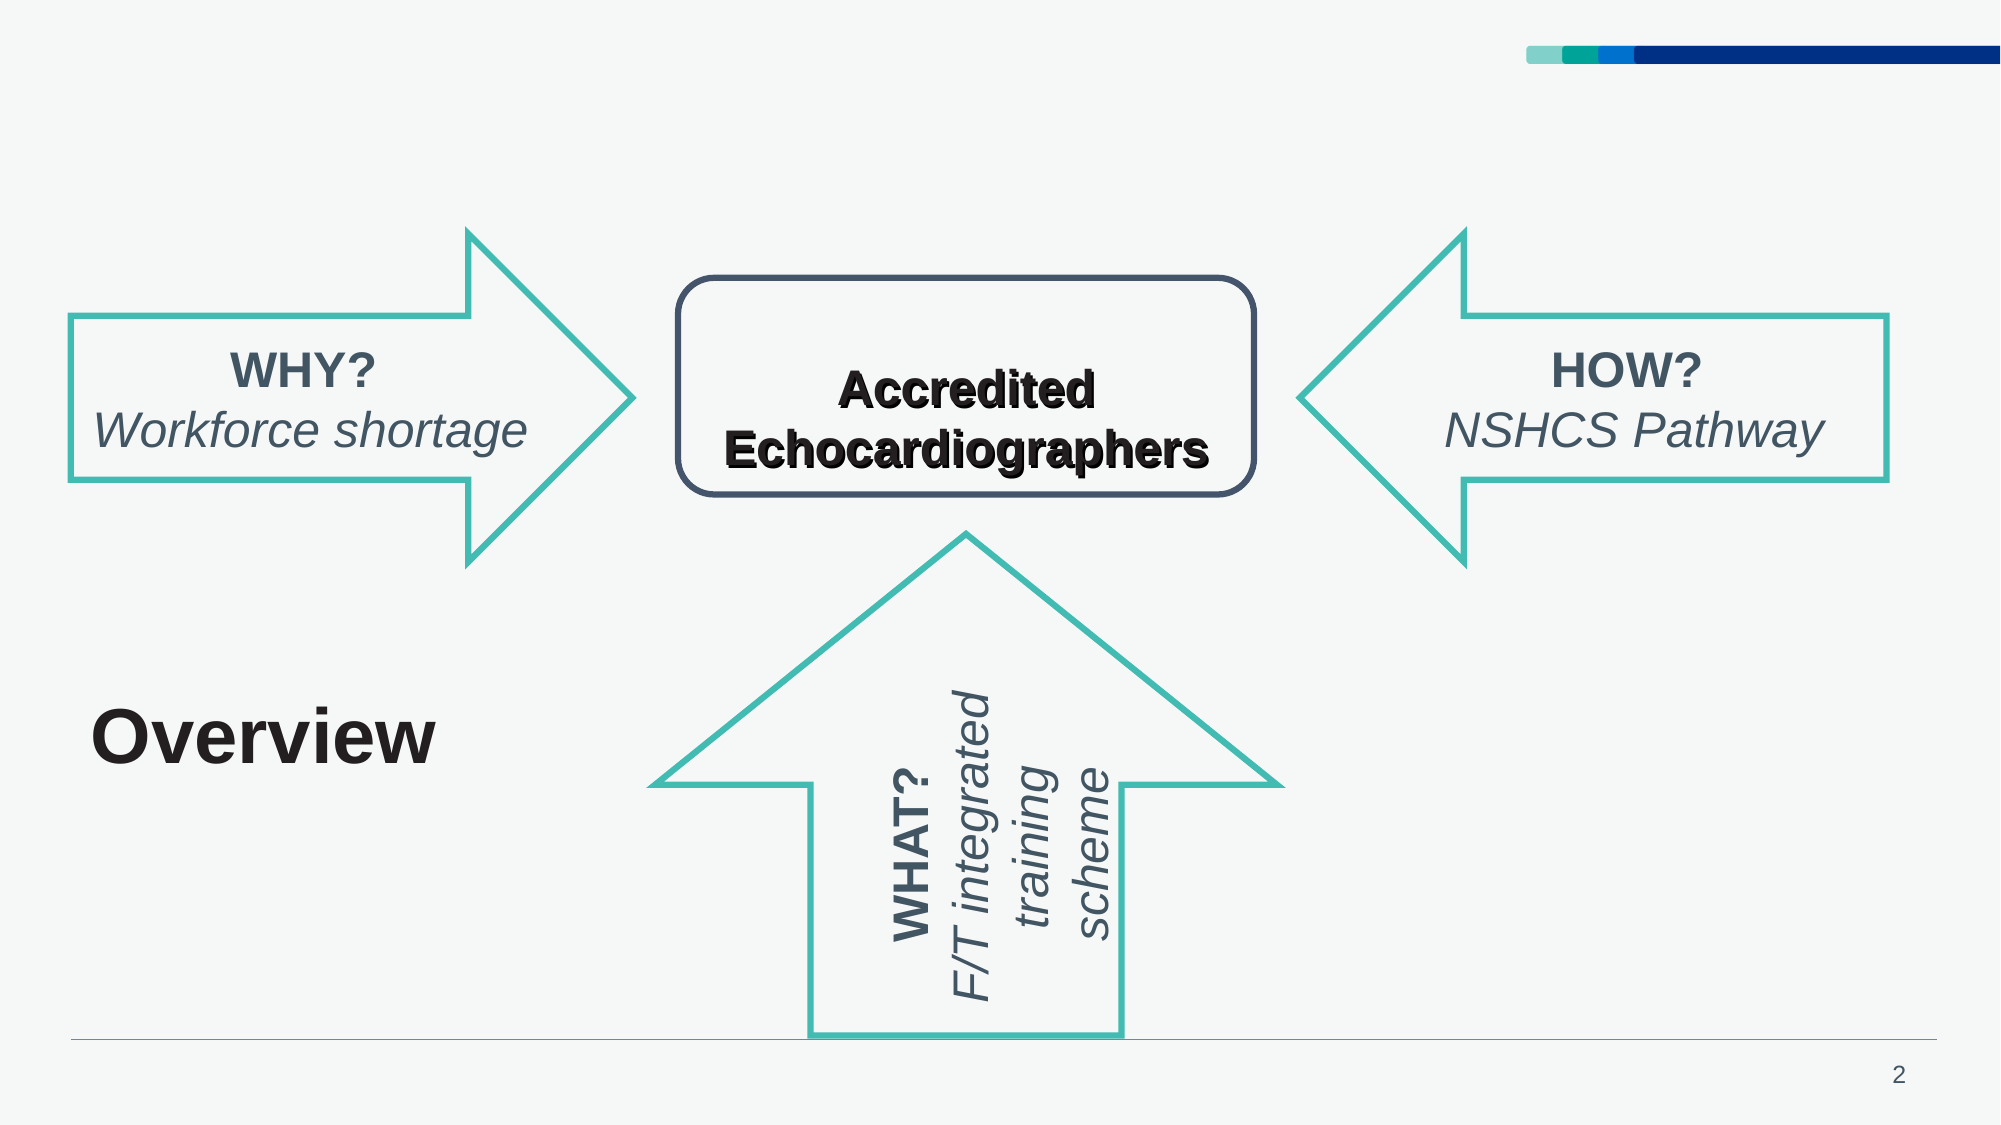

WHY?
Workforce shortage
HOW?
NSHCS Pathway
Accredited Echocardiographers
WHAT?
F/T integrated training scheme
# Overview